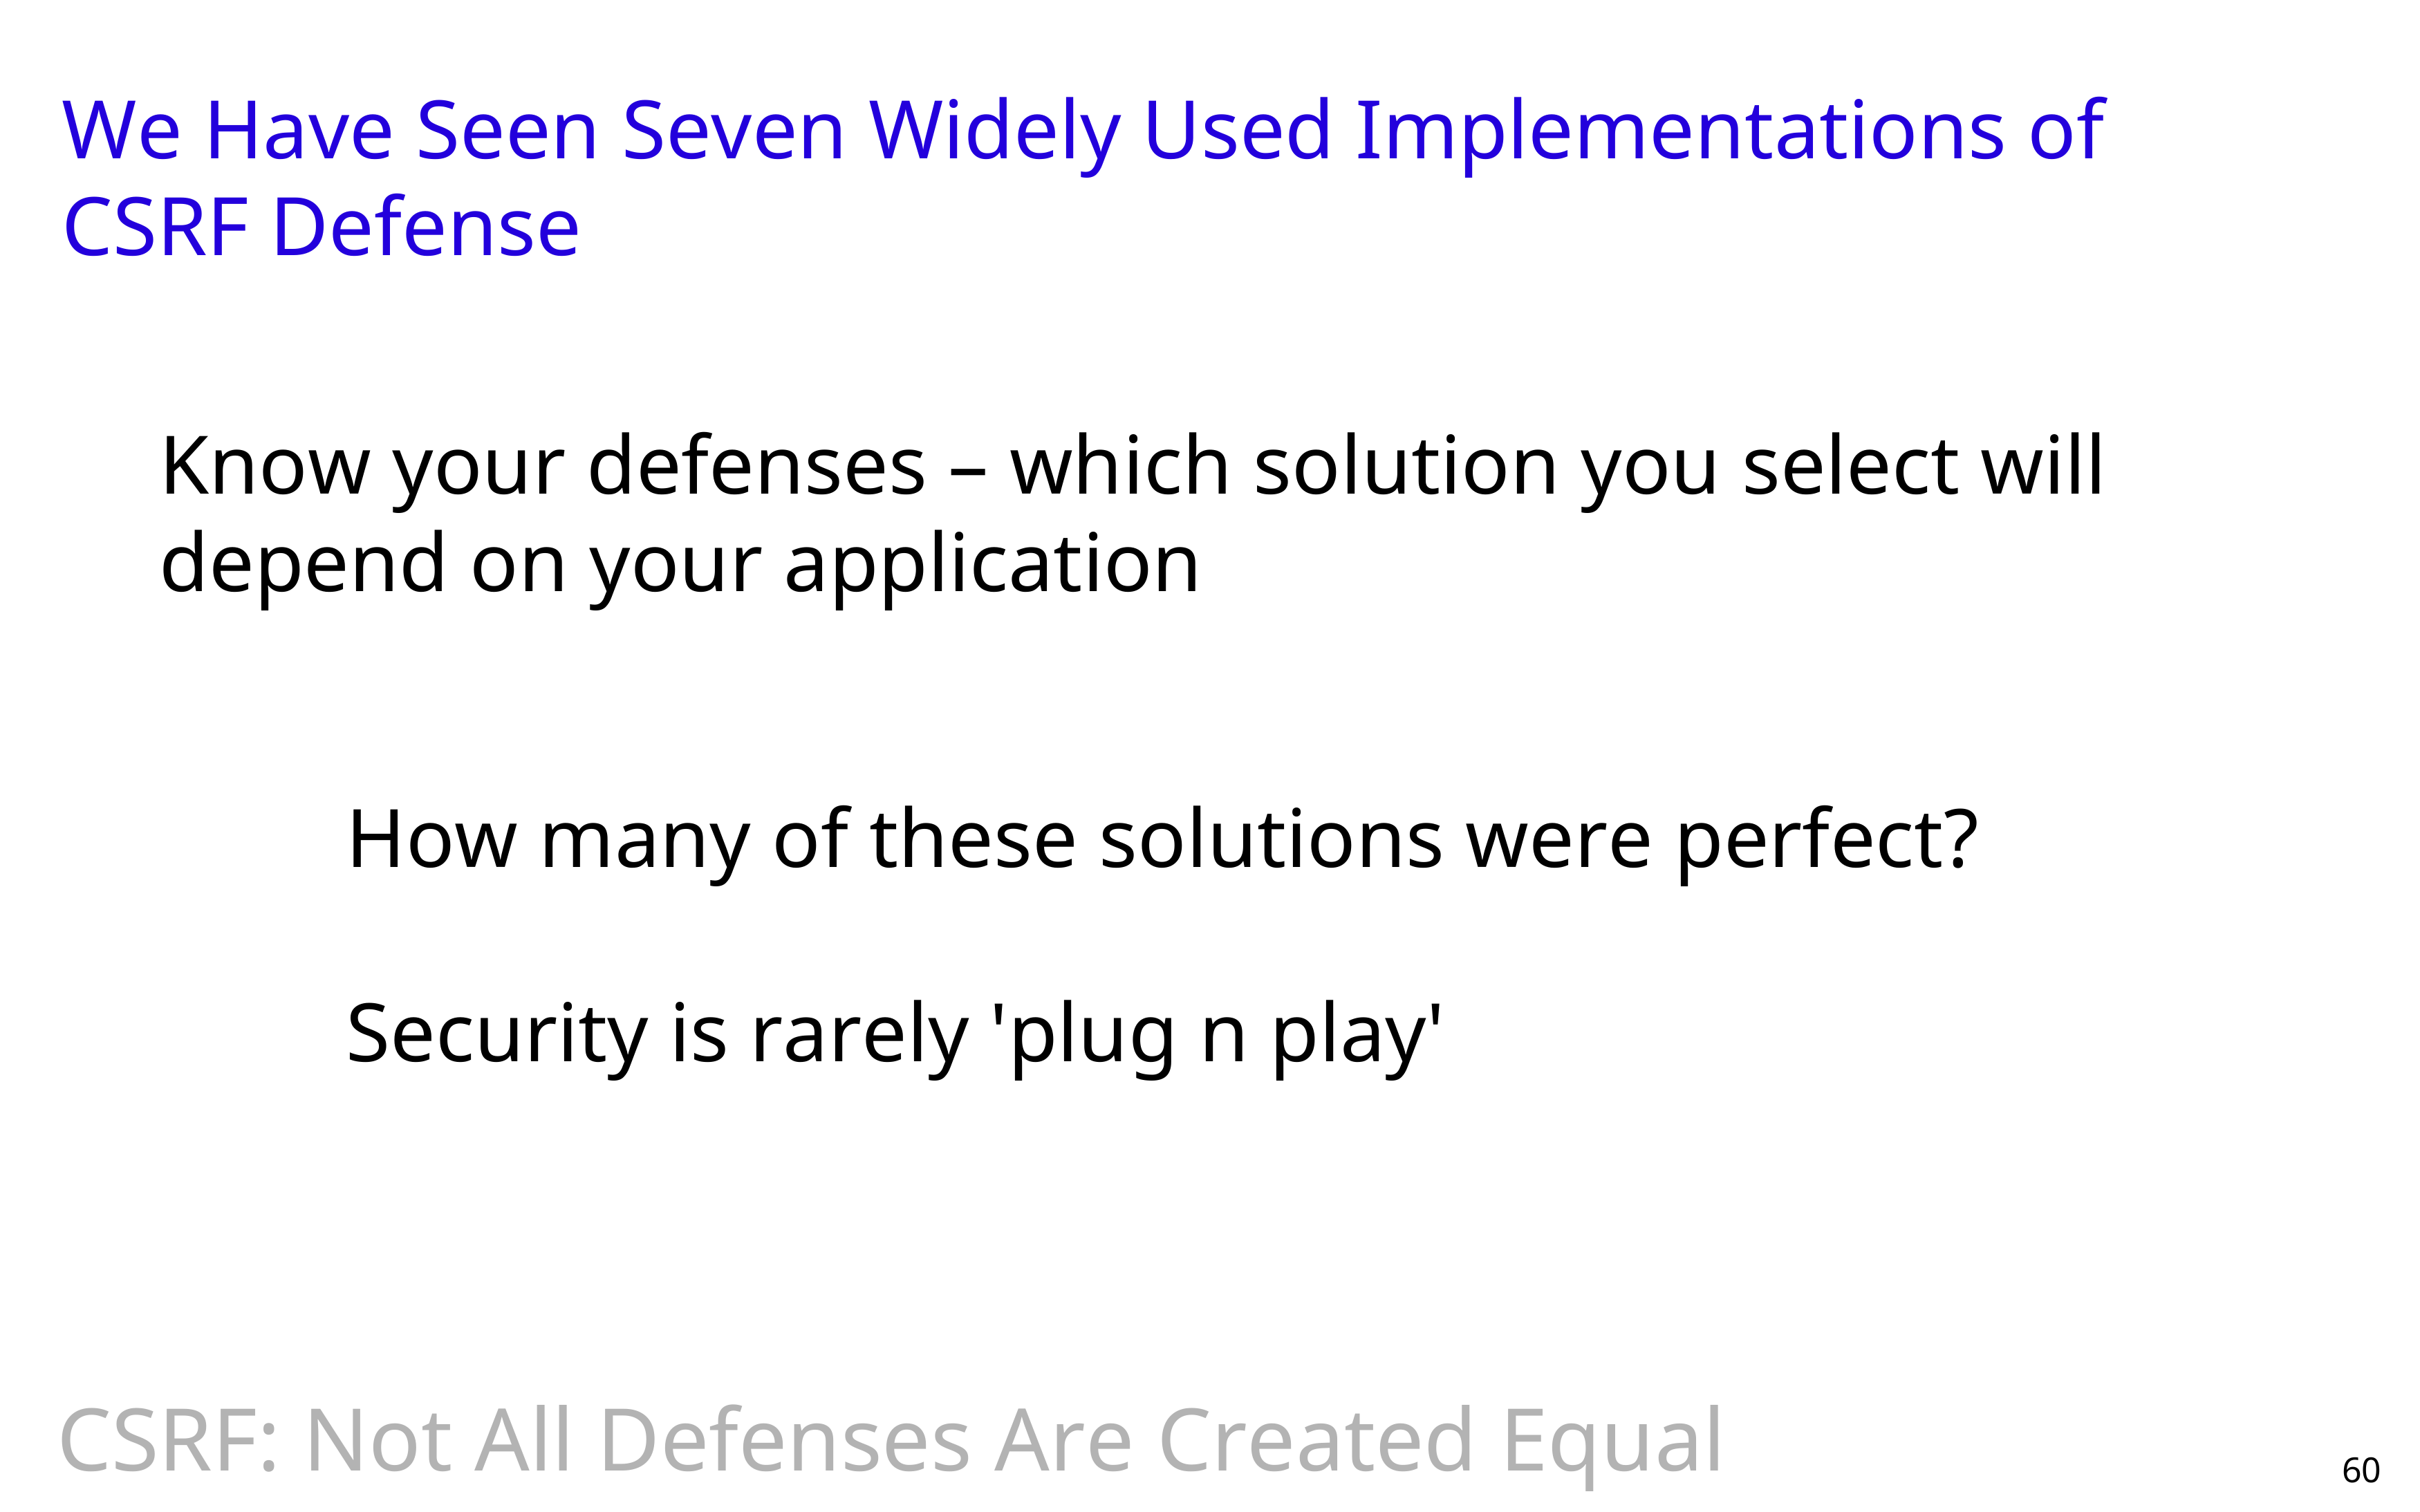

We Have Seen Seven Widely Used Implementations of CSRF Defense
Know your defenses – which solution you select will depend on your application
How many of these solutions were perfect?
Security is rarely 'plug n play'